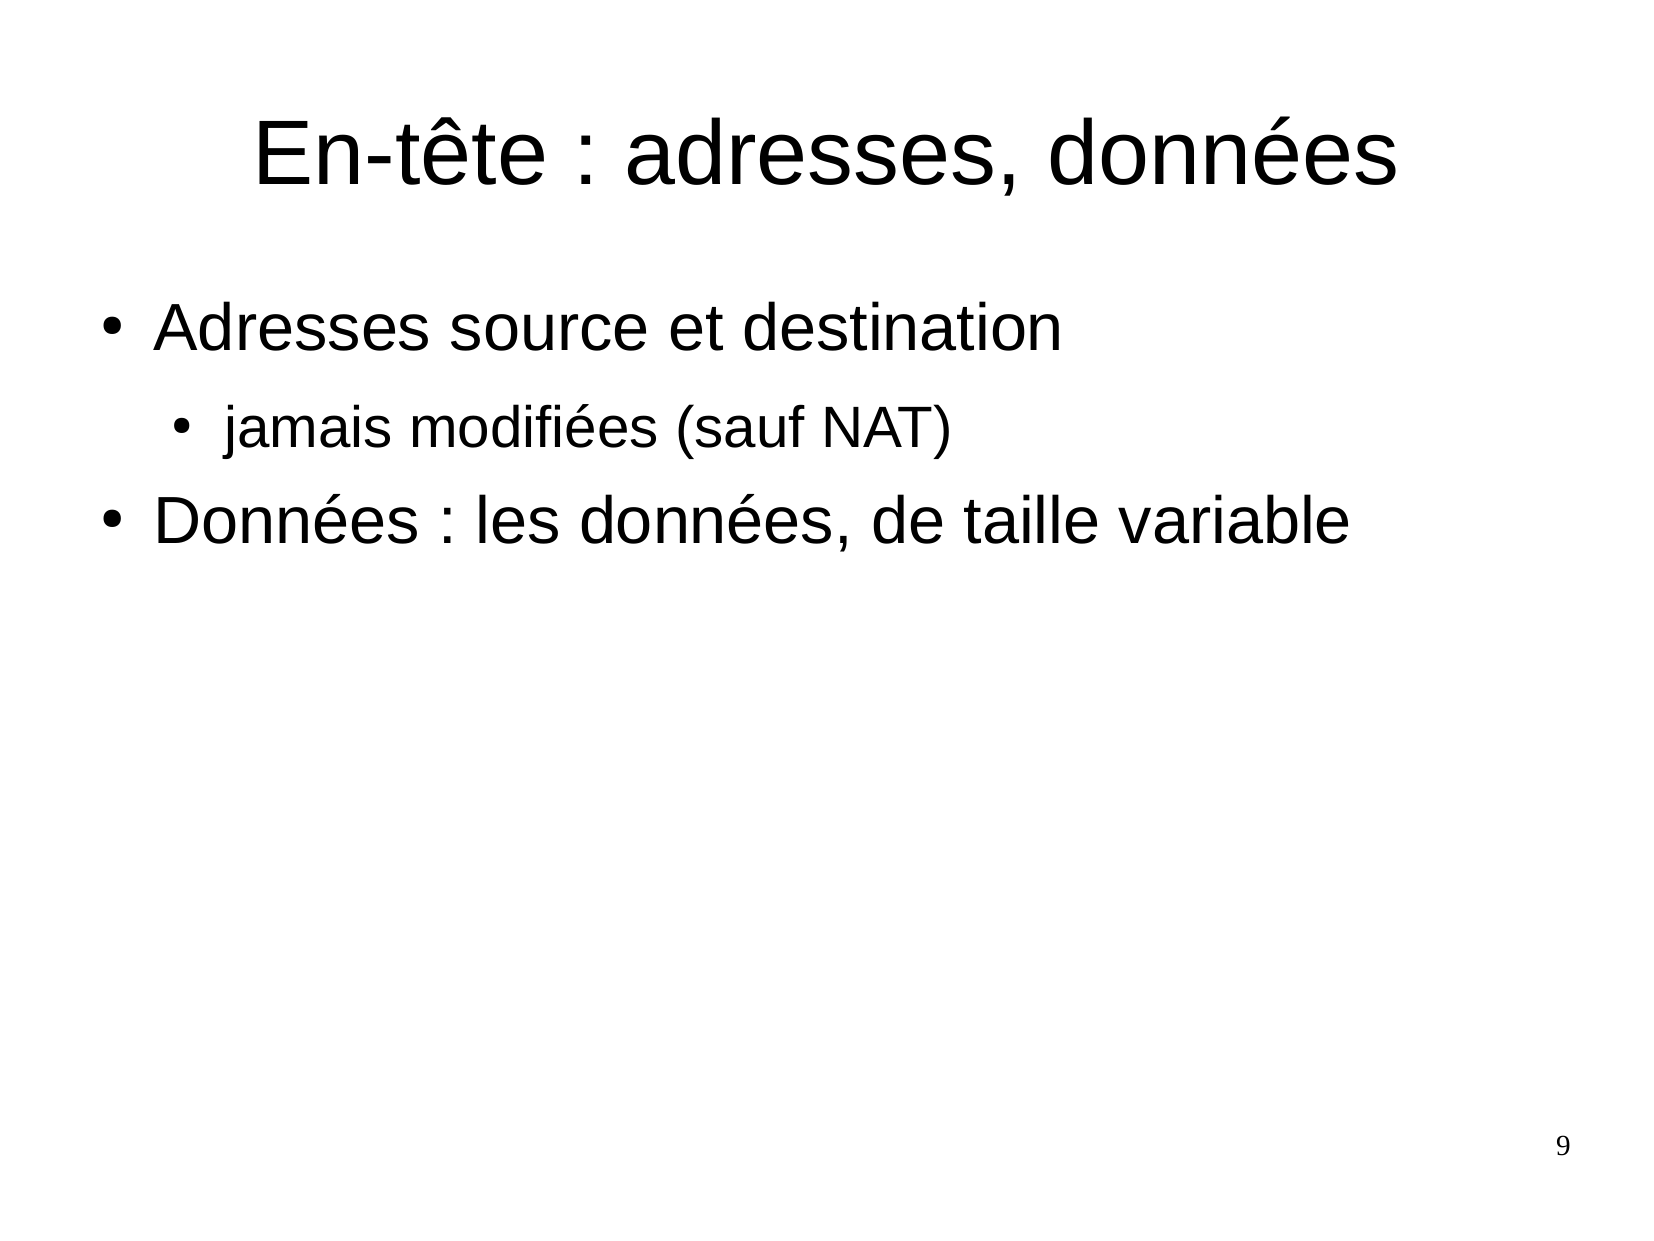

# En-tête : adresses, données
Adresses source et destination
jamais modifiées (sauf NAT)
Données : les données, de taille variable
9